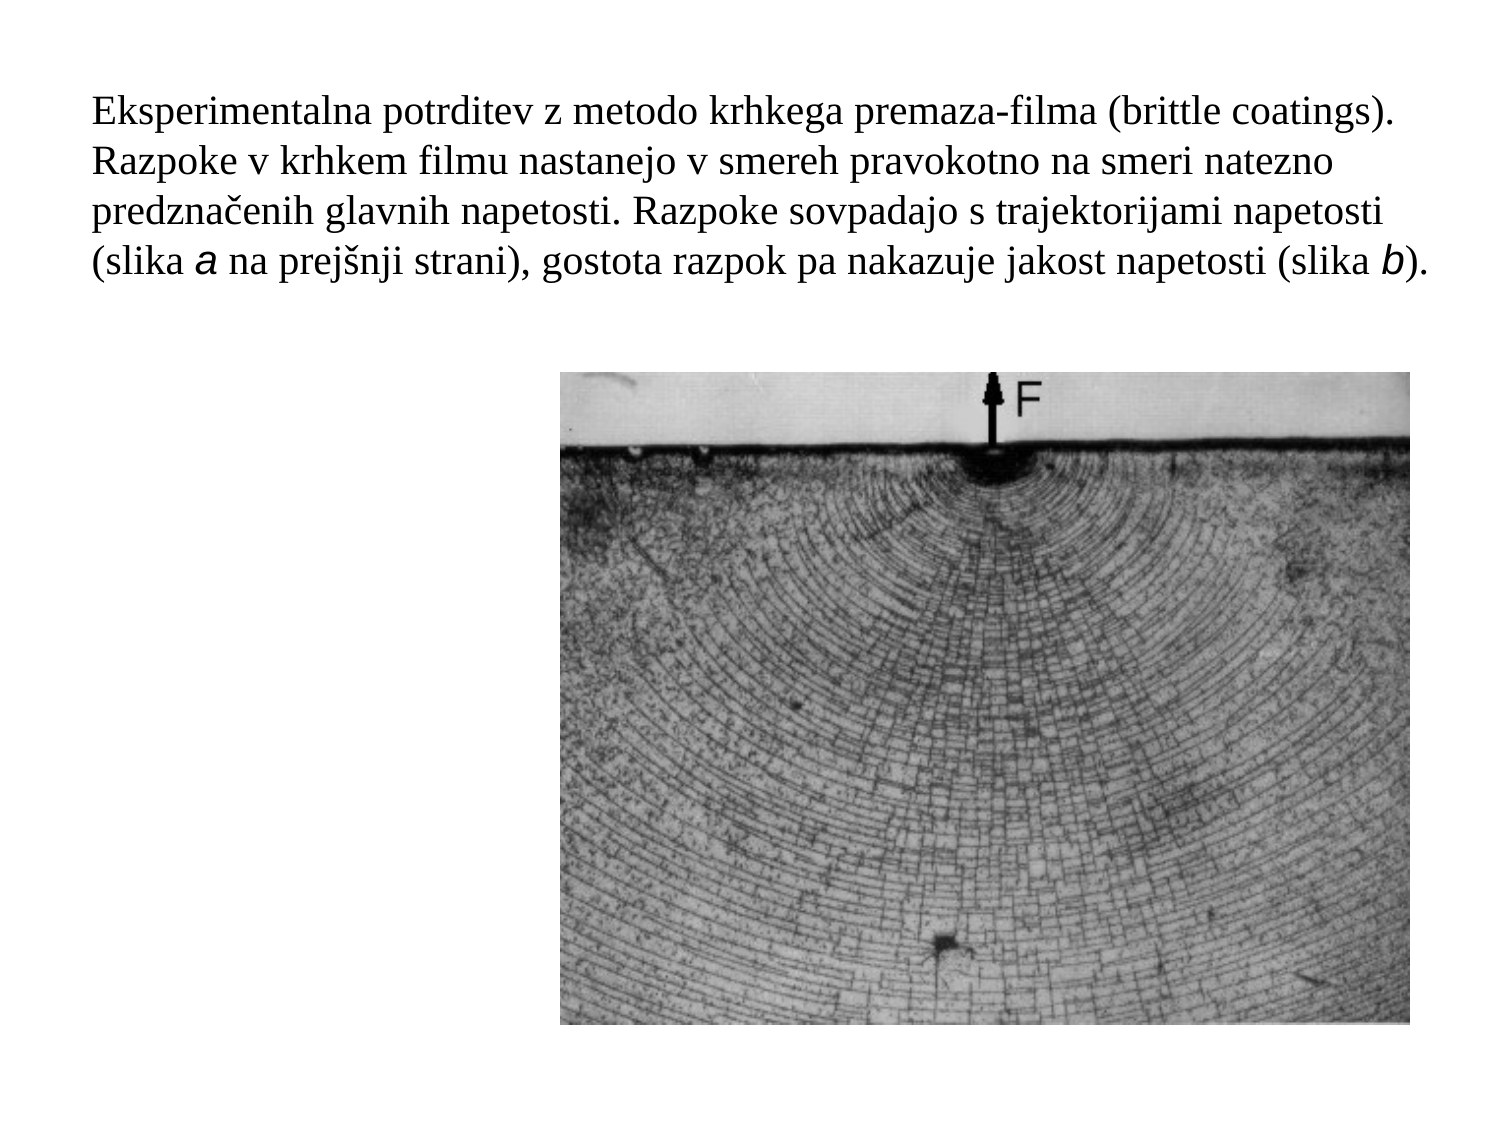

Eksperimentalna potrditev z metodo krhkega premaza-filma (brittle coatings). Razpoke v krhkem filmu nastanejo v smereh pravokotno na smeri natezno predznačenih glavnih napetosti. Razpoke sovpadajo s trajektorijami napetosti (slika a na prejšnji strani), gostota razpok pa nakazuje jakost napetosti (slika b).